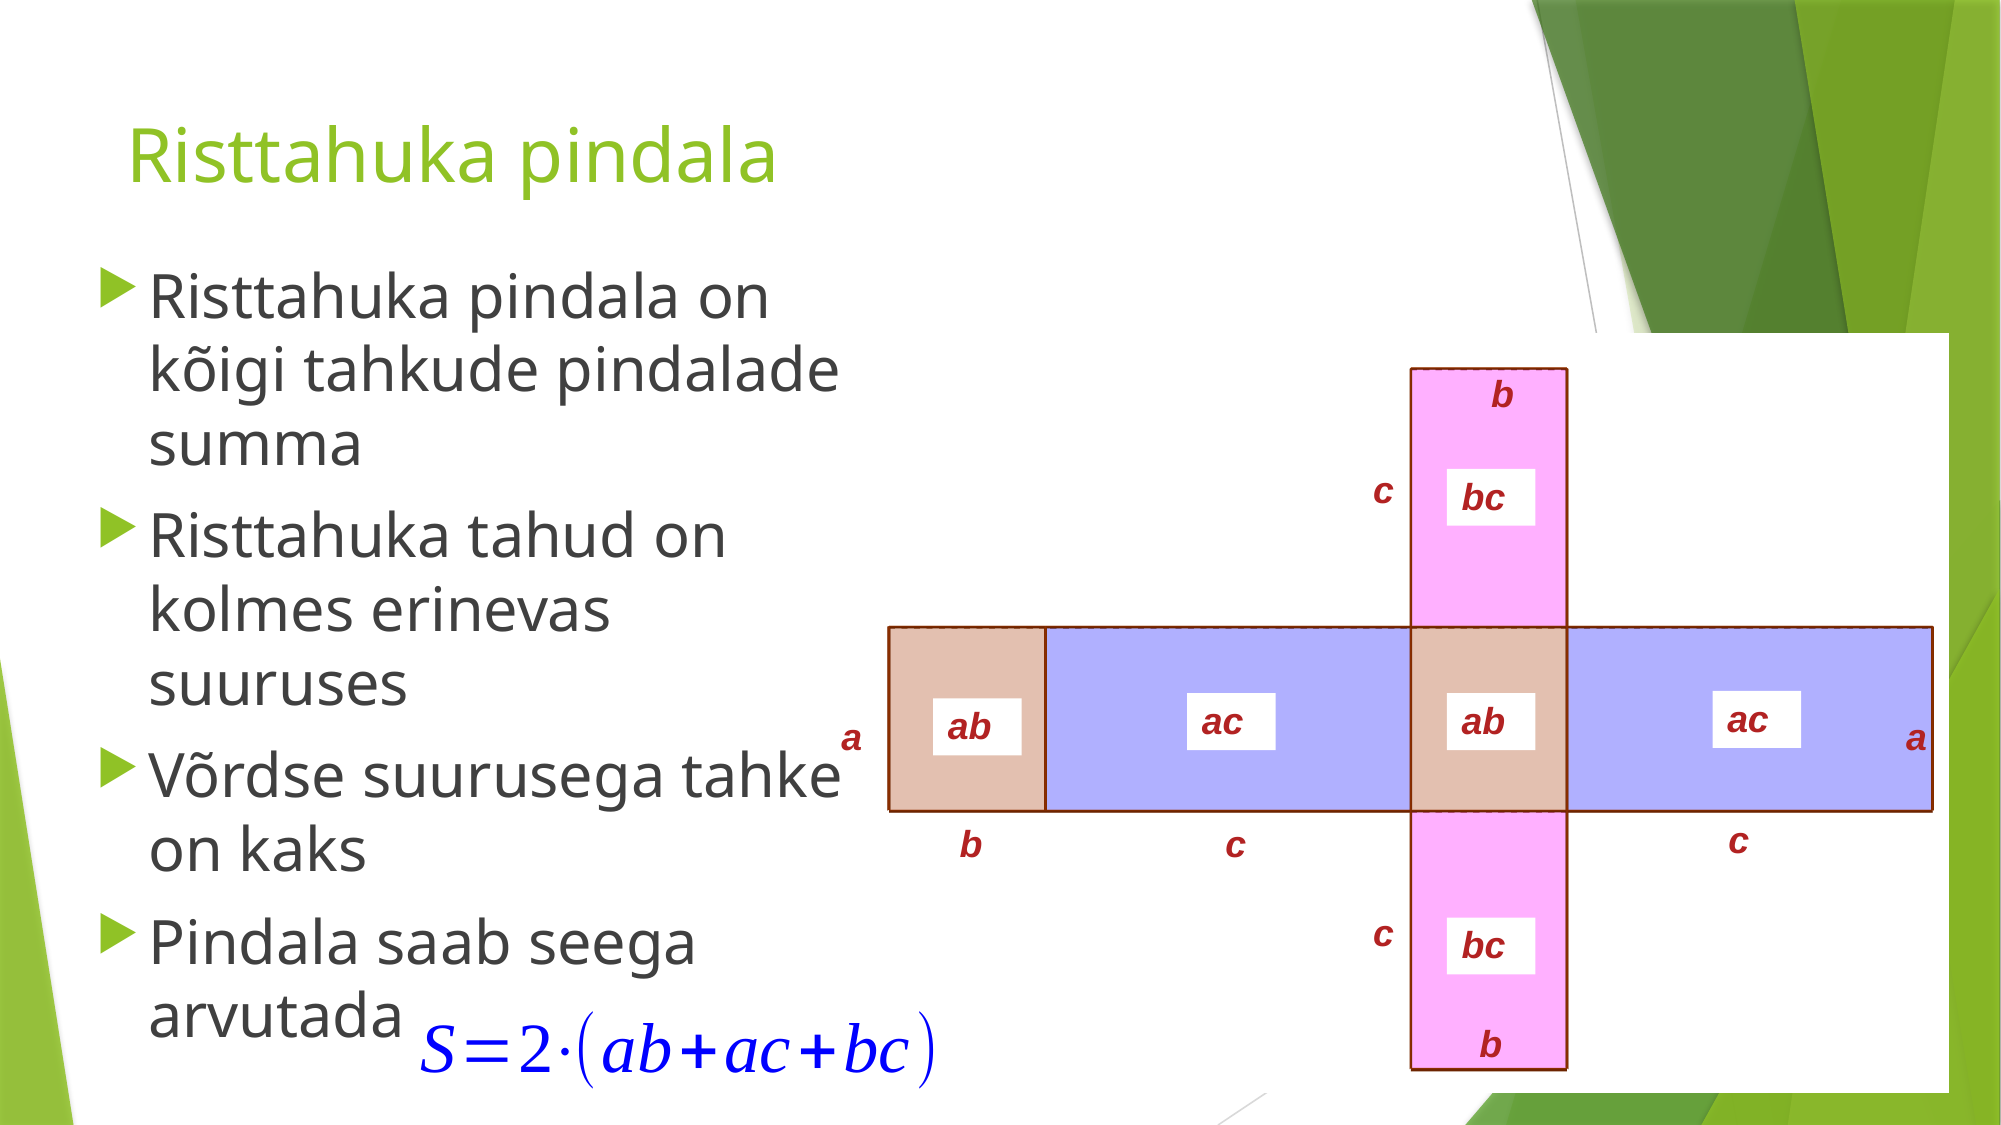

# Risttahuka pindala
Risttahuka pindala on kõigi tahkude pindalade summa
Risttahuka tahud on kolmes erinevas suuruses
Võrdse suurusega tahke on kaks
Pindala saab seega arvutada
b
c
bc
ac
ac
ab
ab
a
a
c
b
c
c
bc
b